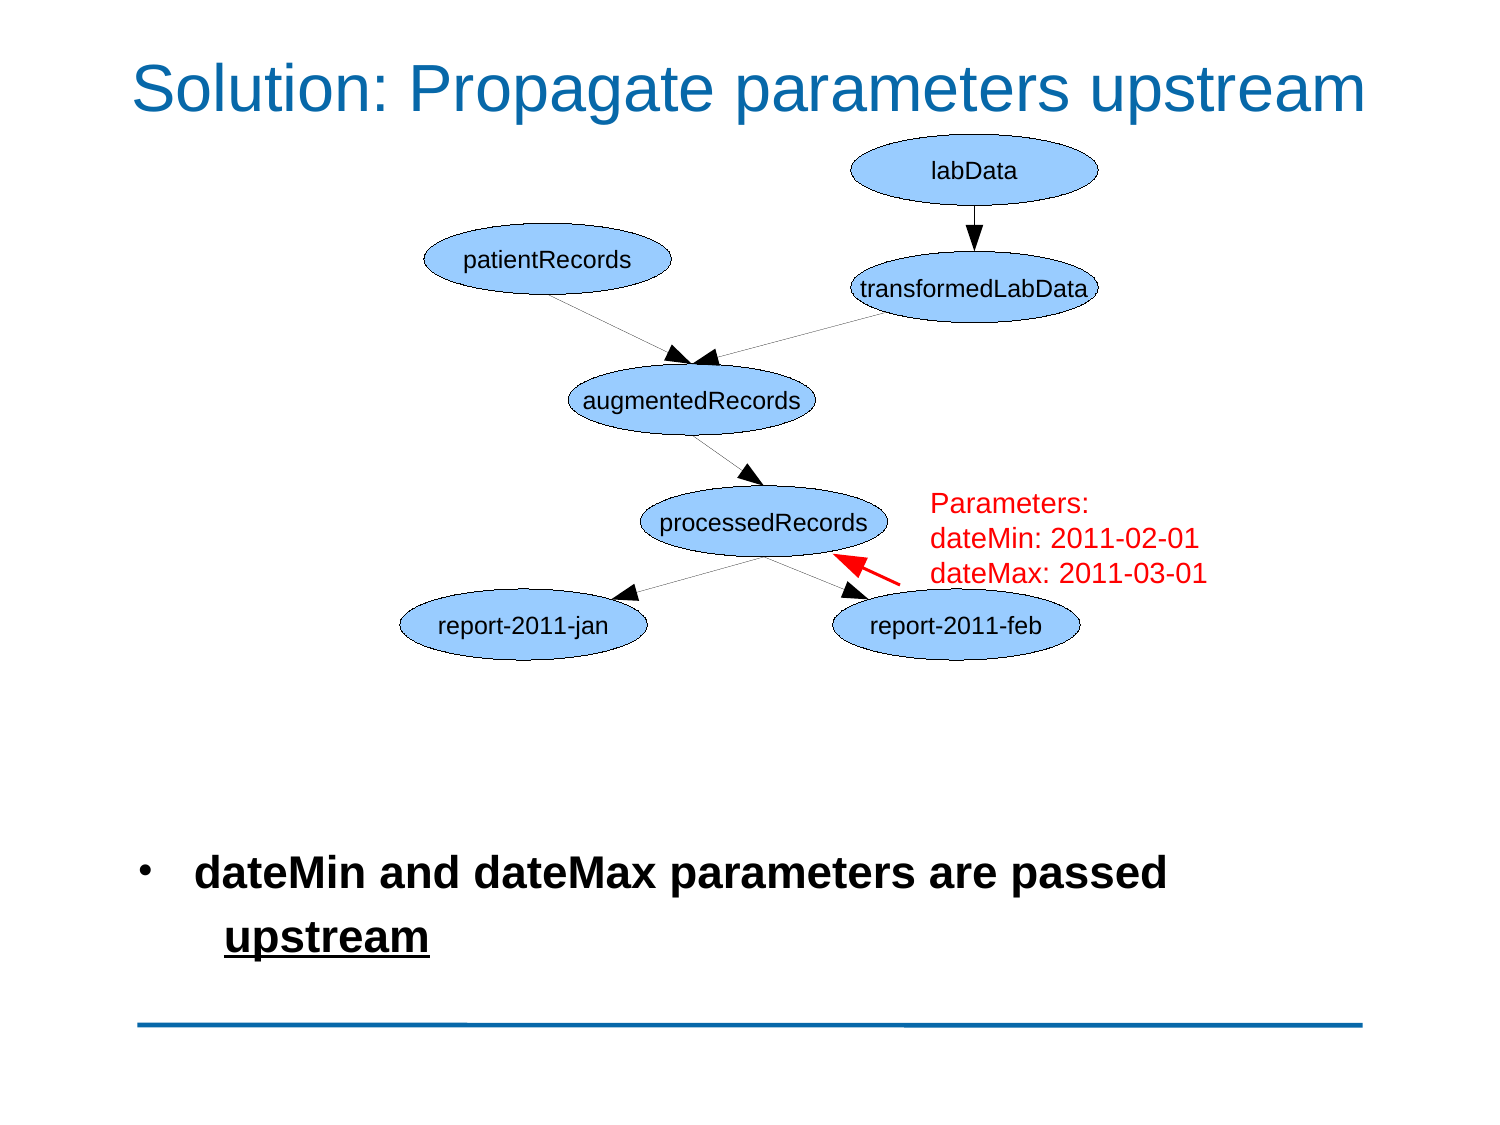

# Solution: Propagate parameters upstream
labData
patientRecords
transformedLabData
augmentedRecords
processedRecords
report-2011-jan
report-2011-feb
Parameters:
dateMin: 2011-02-01
dateMax: 2011-03-01
dateMin and dateMax parameters are passed upstream